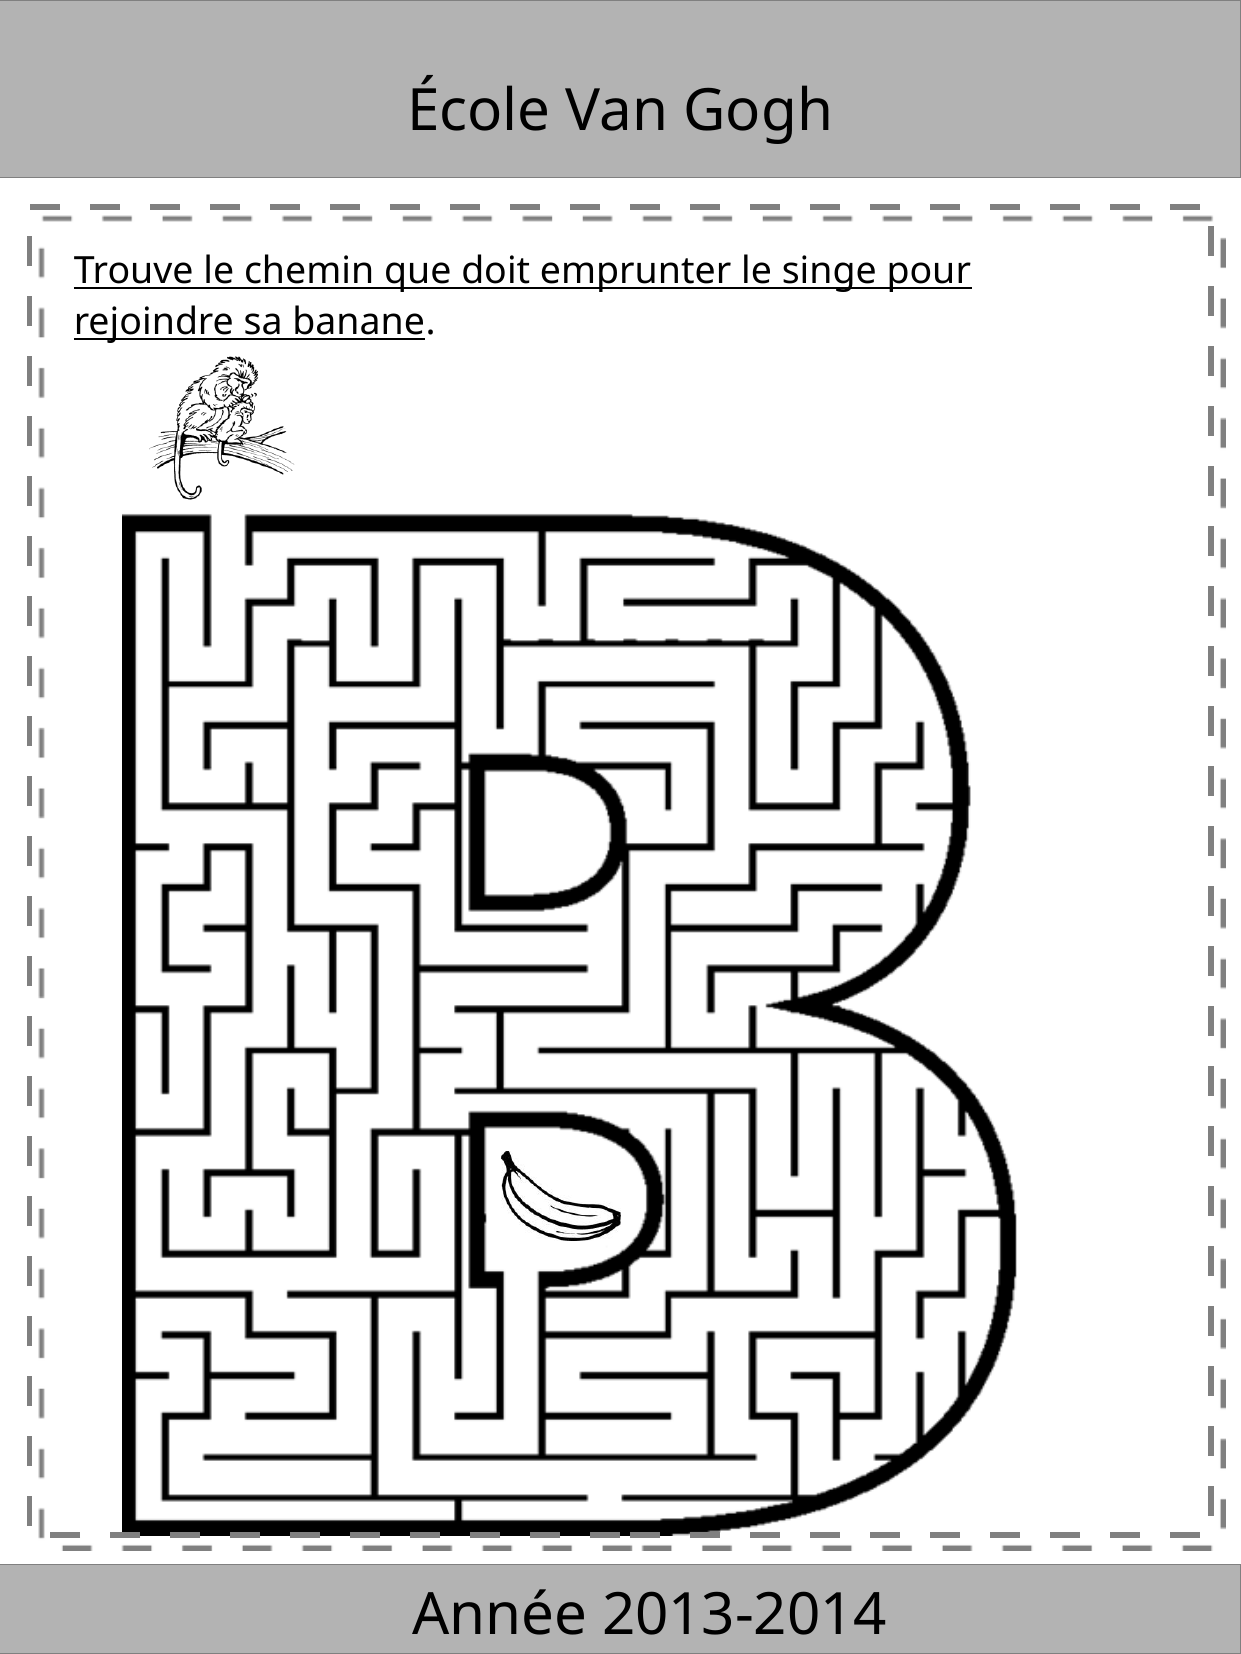

École Van Gogh
Trouve le chemin que doit emprunter le singe pour rejoindre sa banane.
Année 2013-2014